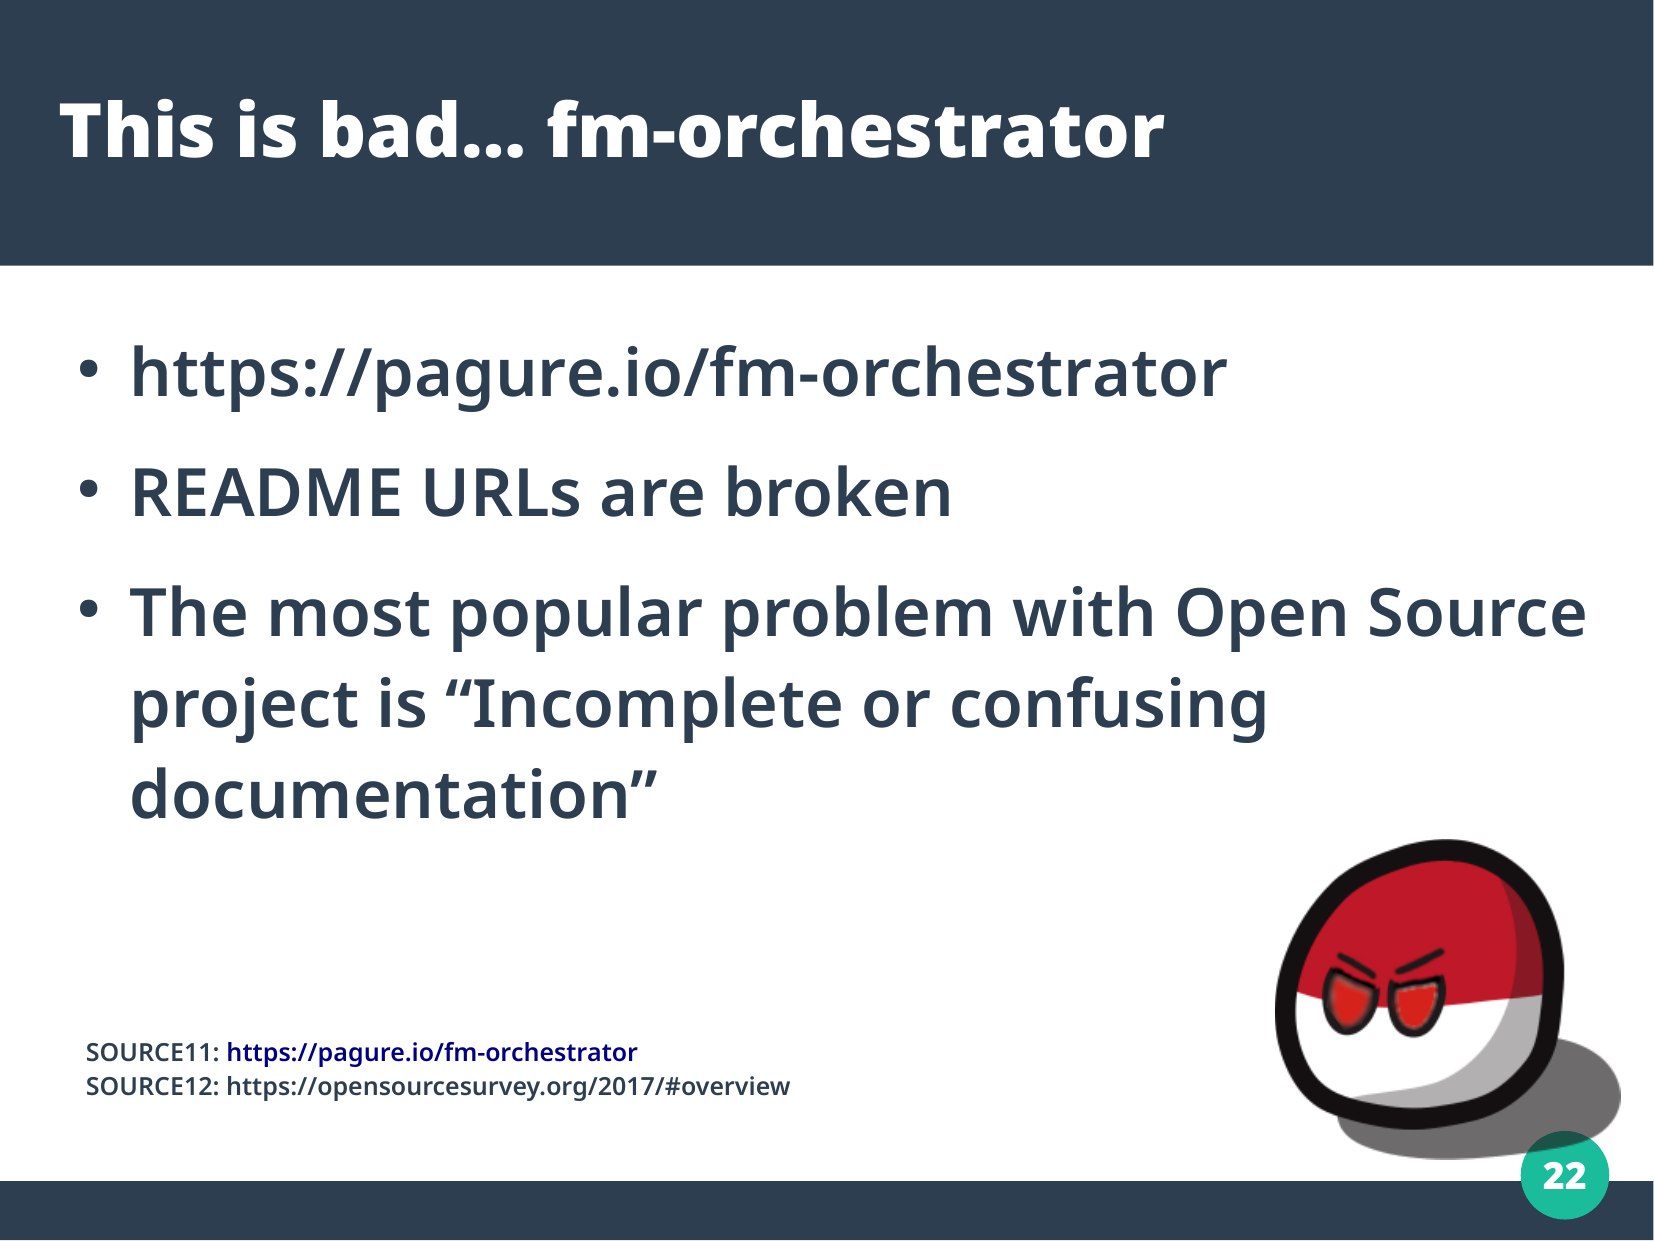

# This is bad… fm-orchestrator
https://pagure.io/fm-orchestrator
README URLs are broken
The most popular problem with Open Source project is “Incomplete or confusing documentation”
SOURCE11: https://pagure.io/fm-orchestrator
SOURCE12: https://opensourcesurvey.org/2017/#overview
22